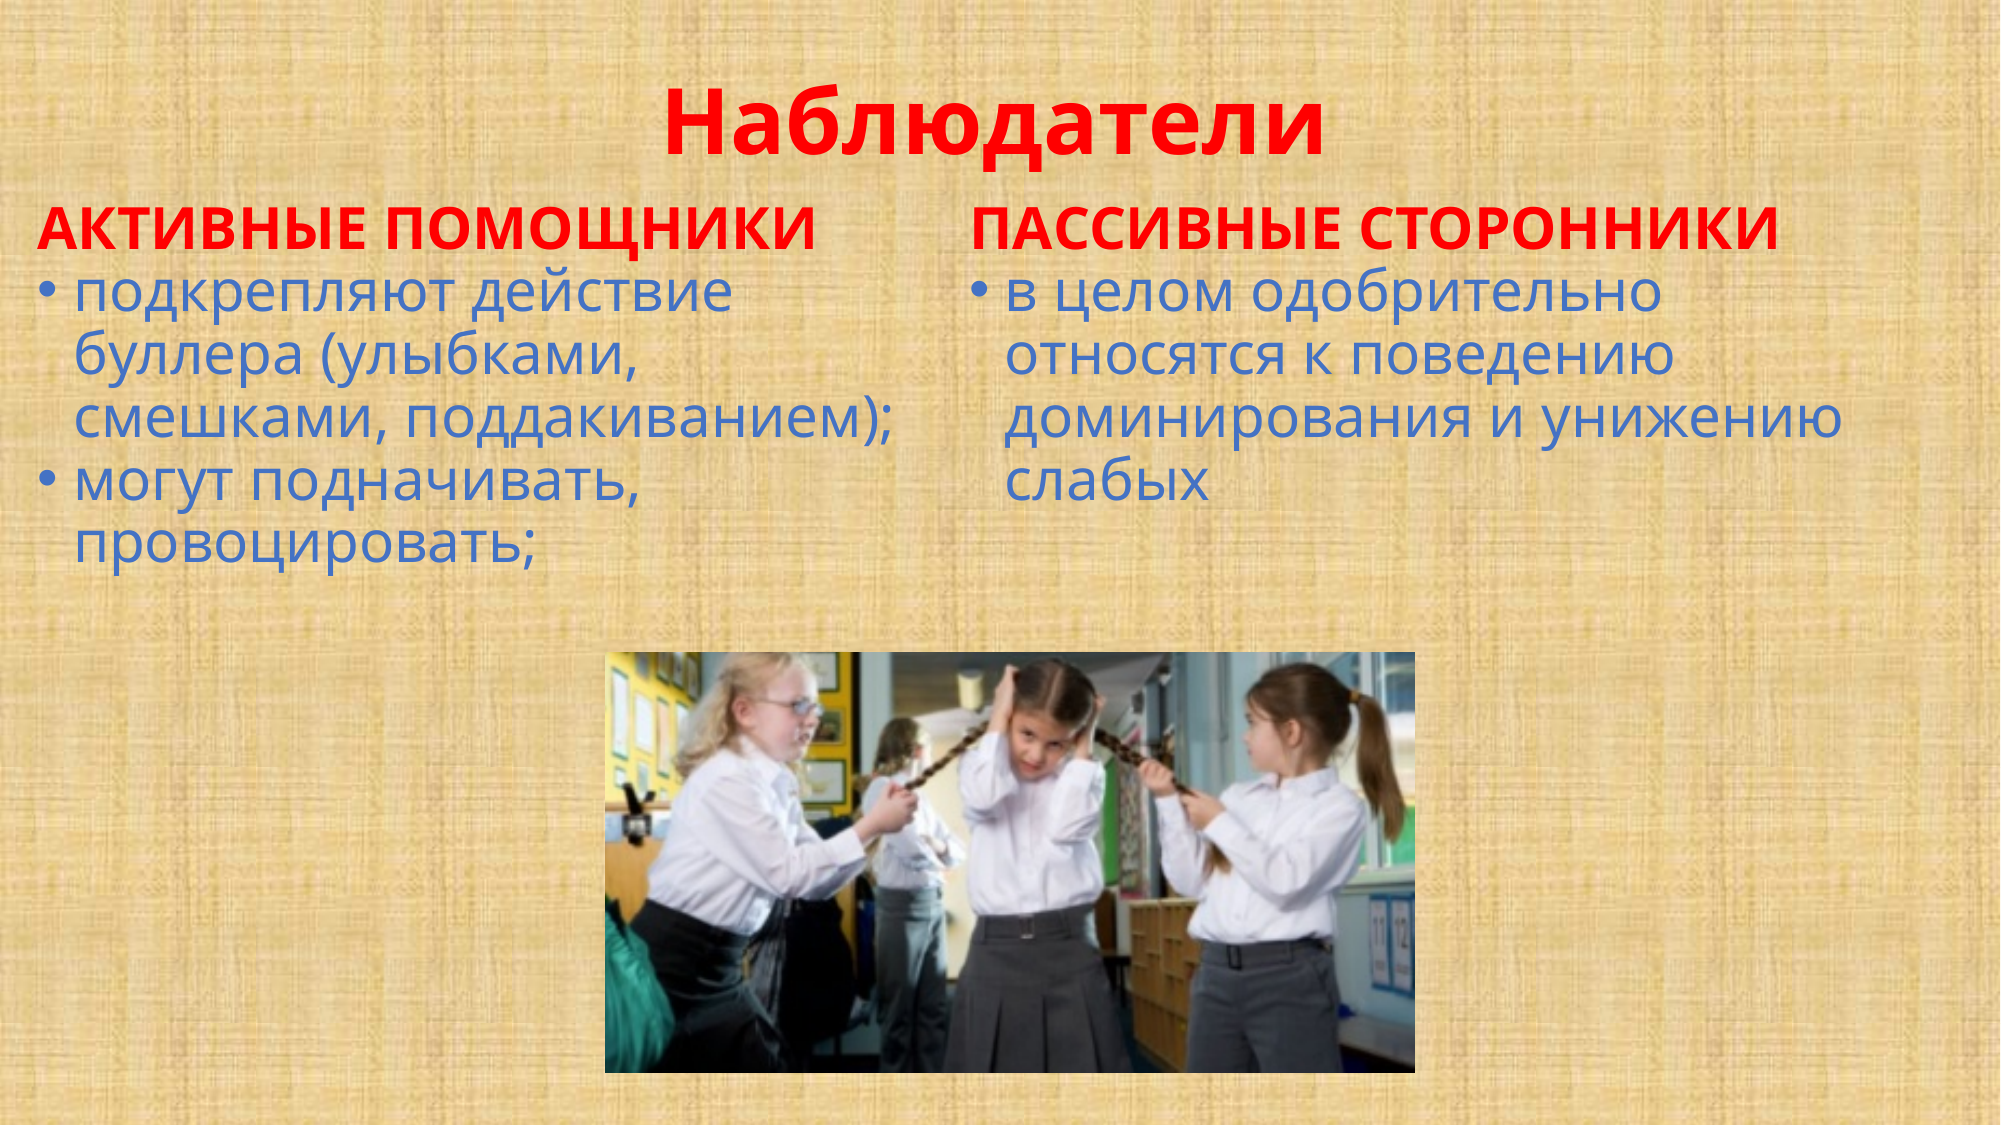

Наблюдатели
АКТИВНЫЕ ПОМОЩНИКИ
подкрепляют действие буллера (улыбками, смешками, поддакиванием);
могут подначивать, провоцировать;
ПАССИВНЫЕ СТОРОННИКИ
в целом одобрительно относятся к поведению доминирования и унижению слабых